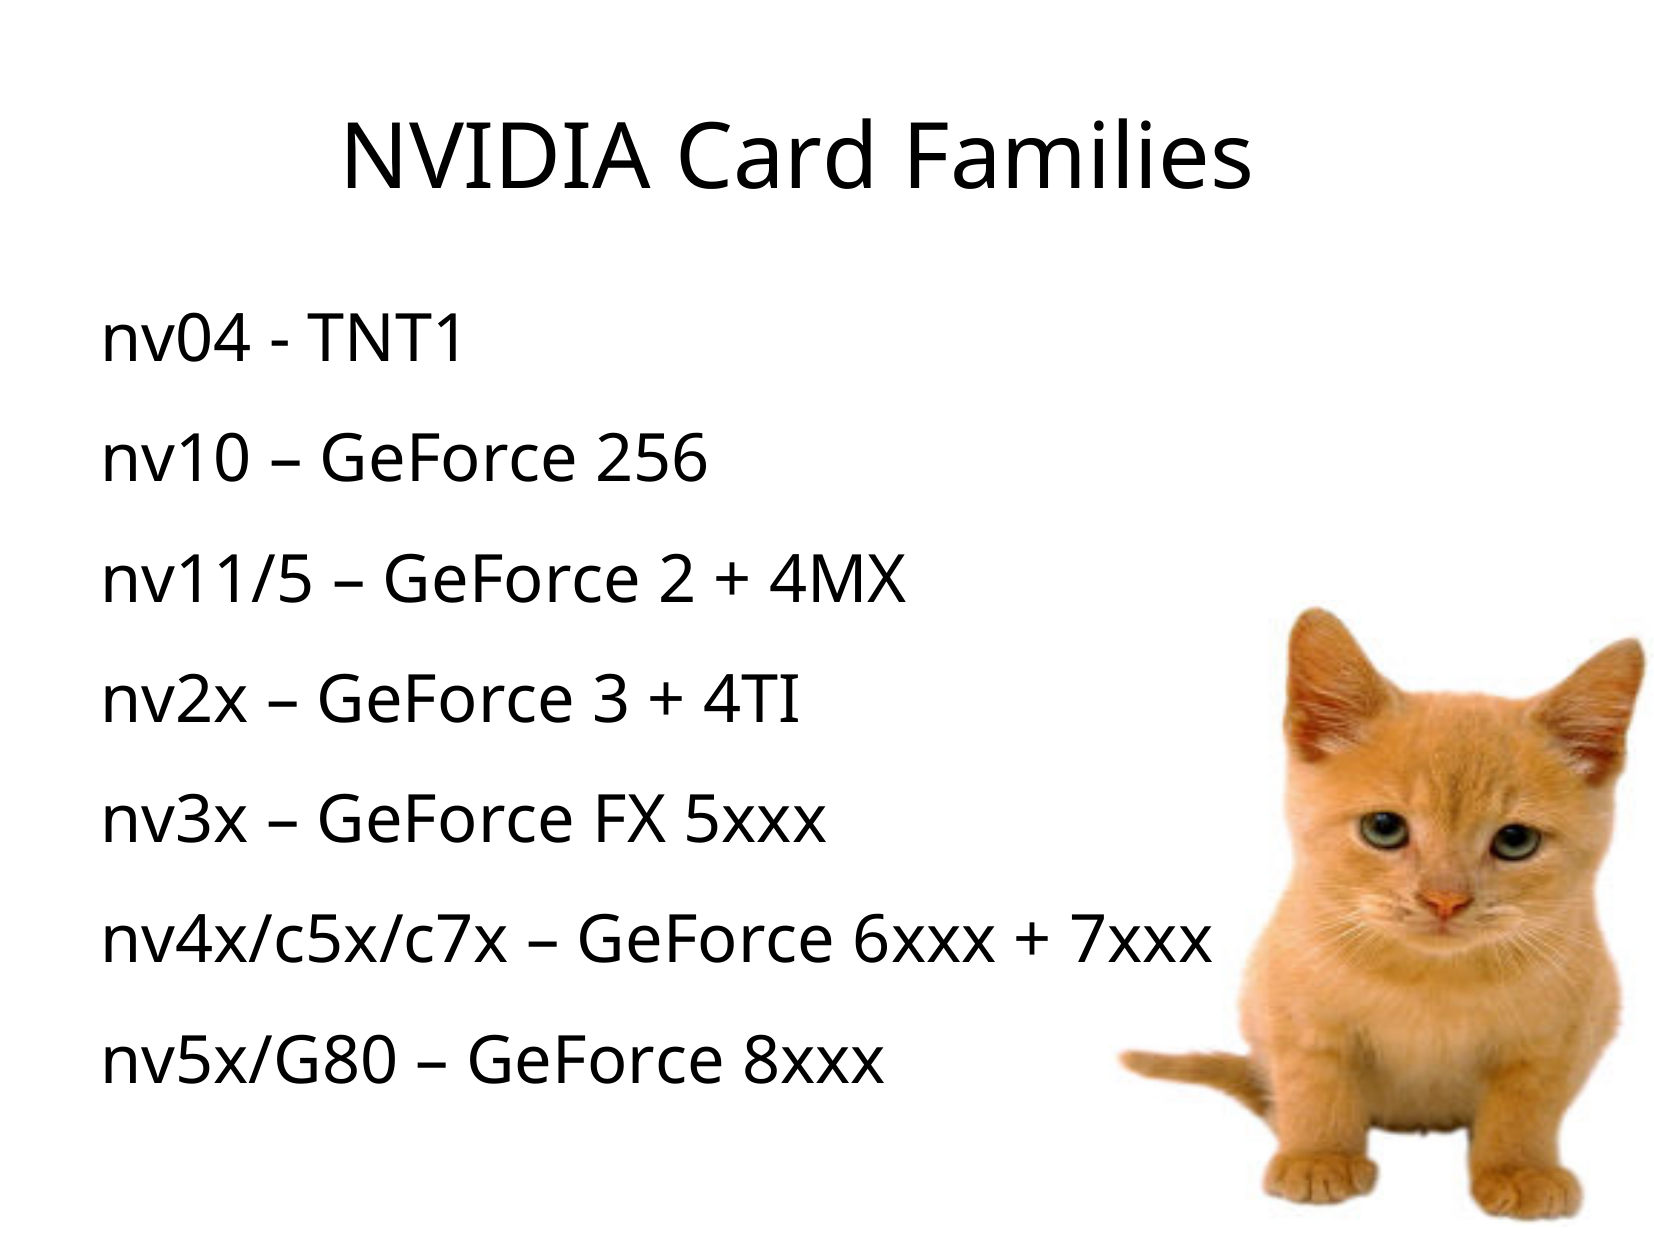

# NVIDIA Card Families
nv04 - TNT1
nv10 – GeForce 256
nv11/5 – GeForce 2 + 4MX
nv2x – GeForce 3 + 4TI
nv3x – GeForce FX 5xxx
nv4x/c5x/c7x – GeForce 6xxx + 7xxx
nv5x/G80 – GeForce 8xxx